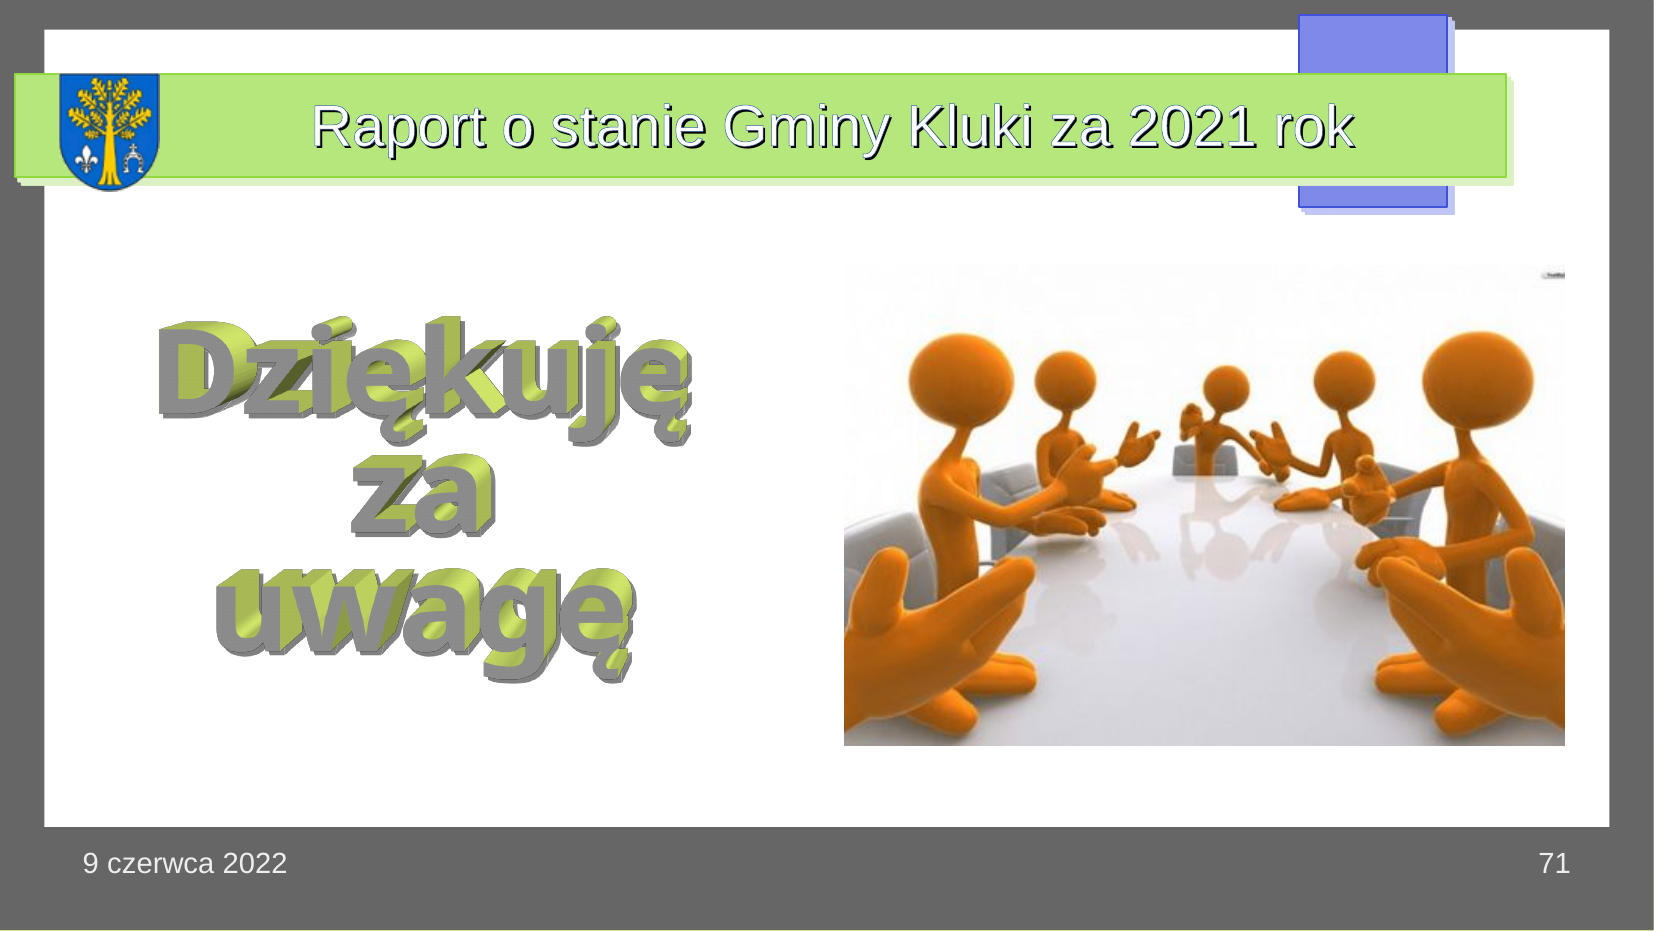

# Raport o stanie Gminy Kluki za 2021 rok
Dziękuję
za
uwagę
9 czerwca 2022
71